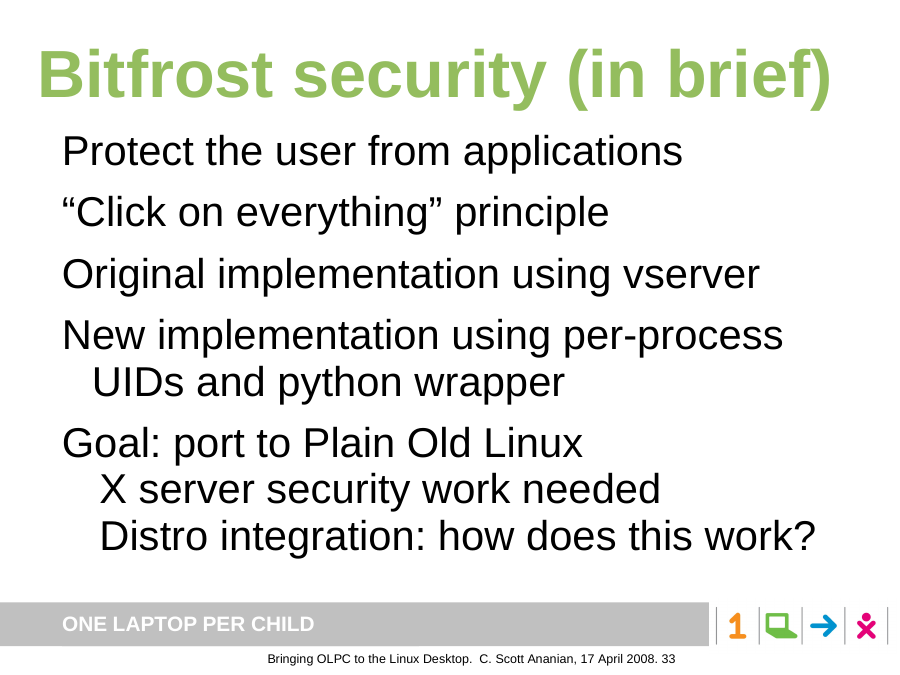

# Bitfrost security (in brief)
Protect the user from applications
“Click on everything” principle
Original implementation using vserver
New implementation using per-process UIDs and python wrapper
Goal: port to Plain Old Linux
X server security work needed
Distro integration: how does this work?